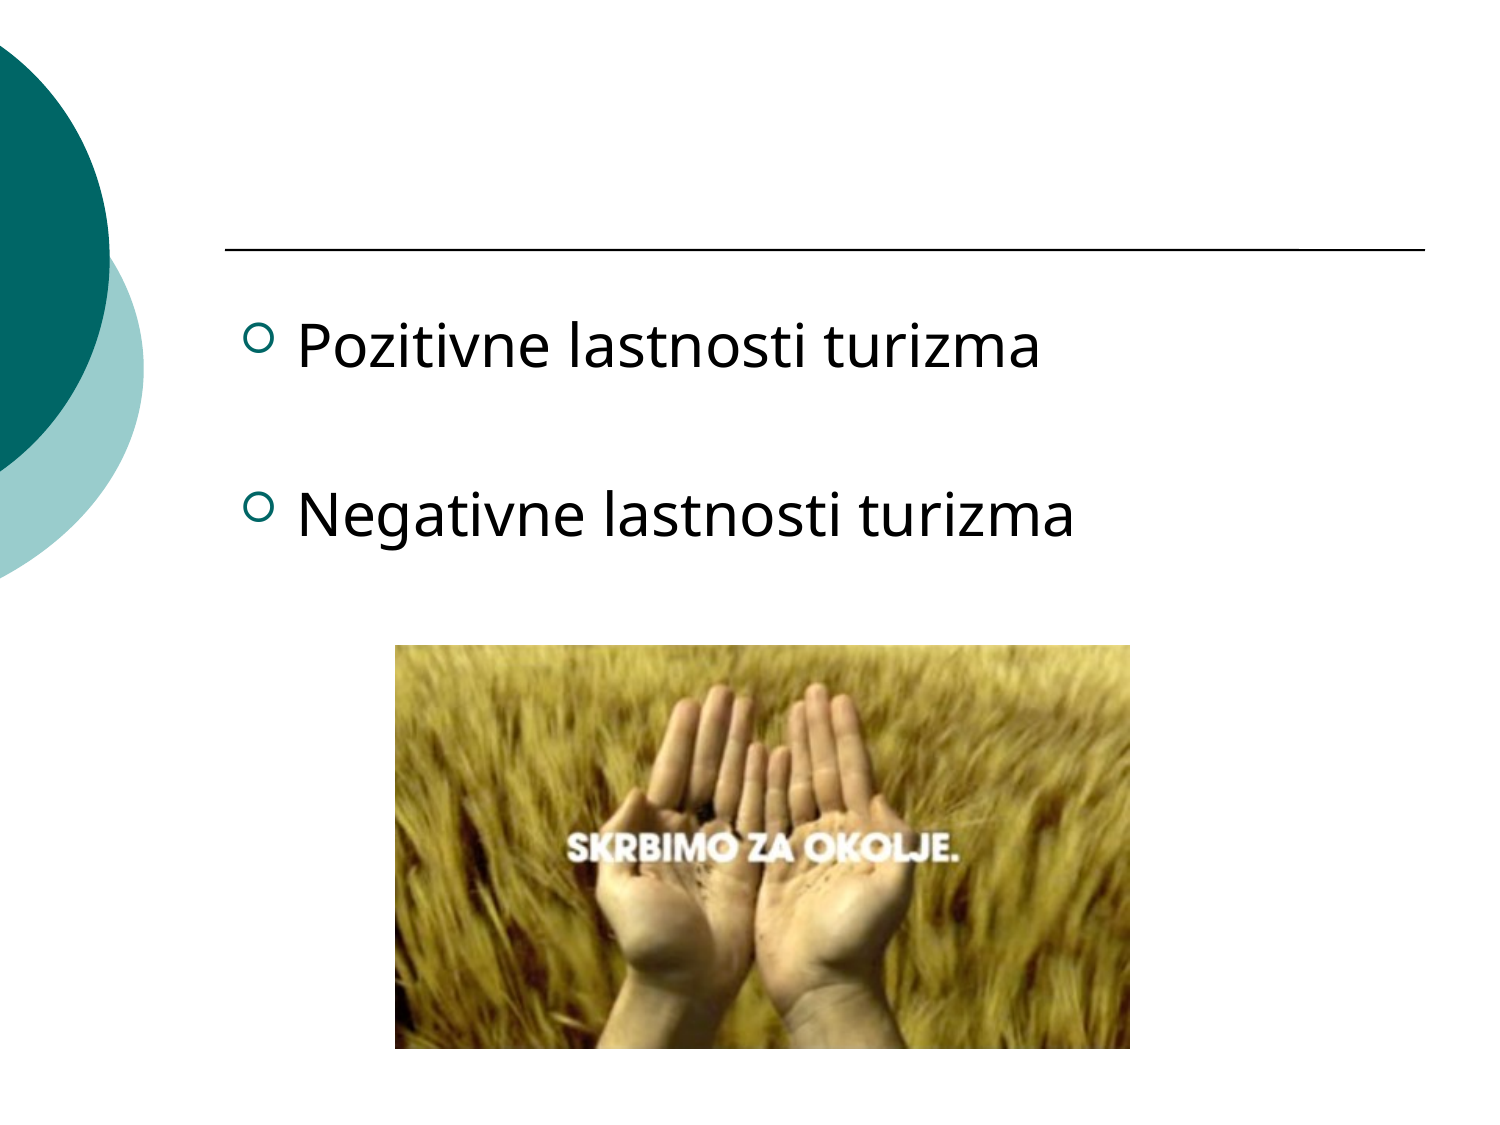

# Pozitivne lastnosti turizma
Negativne lastnosti turizma